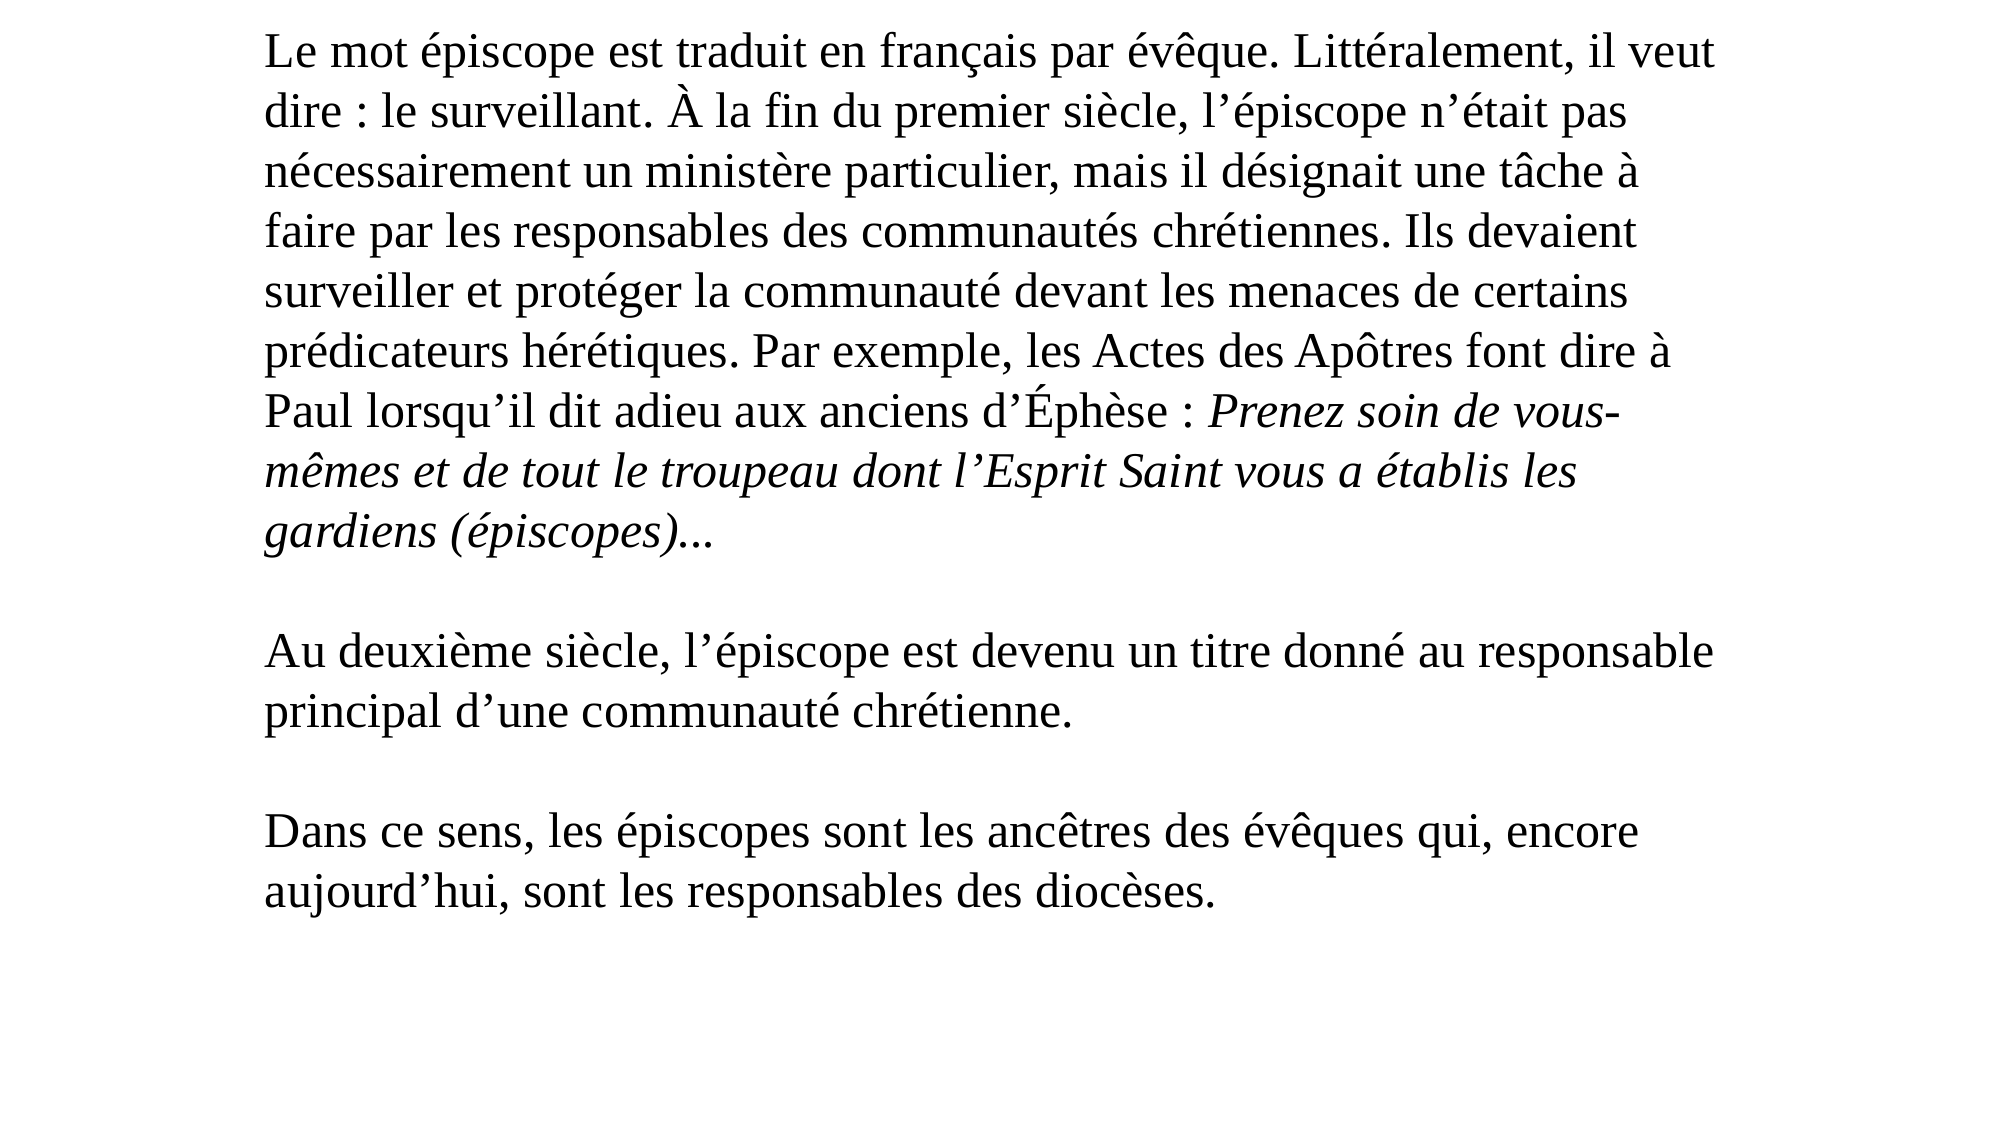

Le mot épiscope est traduit en français par évêque. Littéralement, il veut dire : le surveillant. À la fin du premier siècle, l’épiscope n’était pas nécessairement un ministère particulier, mais il désignait une tâche à faire par les responsables des communautés chrétiennes. Ils devaient surveiller et protéger la communauté devant les menaces de certains prédicateurs hérétiques. Par exemple, les Actes des Apôtres font dire à Paul lorsqu’il dit adieu aux anciens d’Éphèse : Prenez soin de vous-mêmes et de tout le troupeau dont l’Esprit Saint vous a établis les gardiens (épiscopes)...
Au deuxième siècle, l’épiscope est devenu un titre donné au responsable principal d’une communauté chrétienne.
Dans ce sens, les épiscopes sont les ancêtres des évêques qui, encore aujourd’hui, sont les responsables des diocèses.